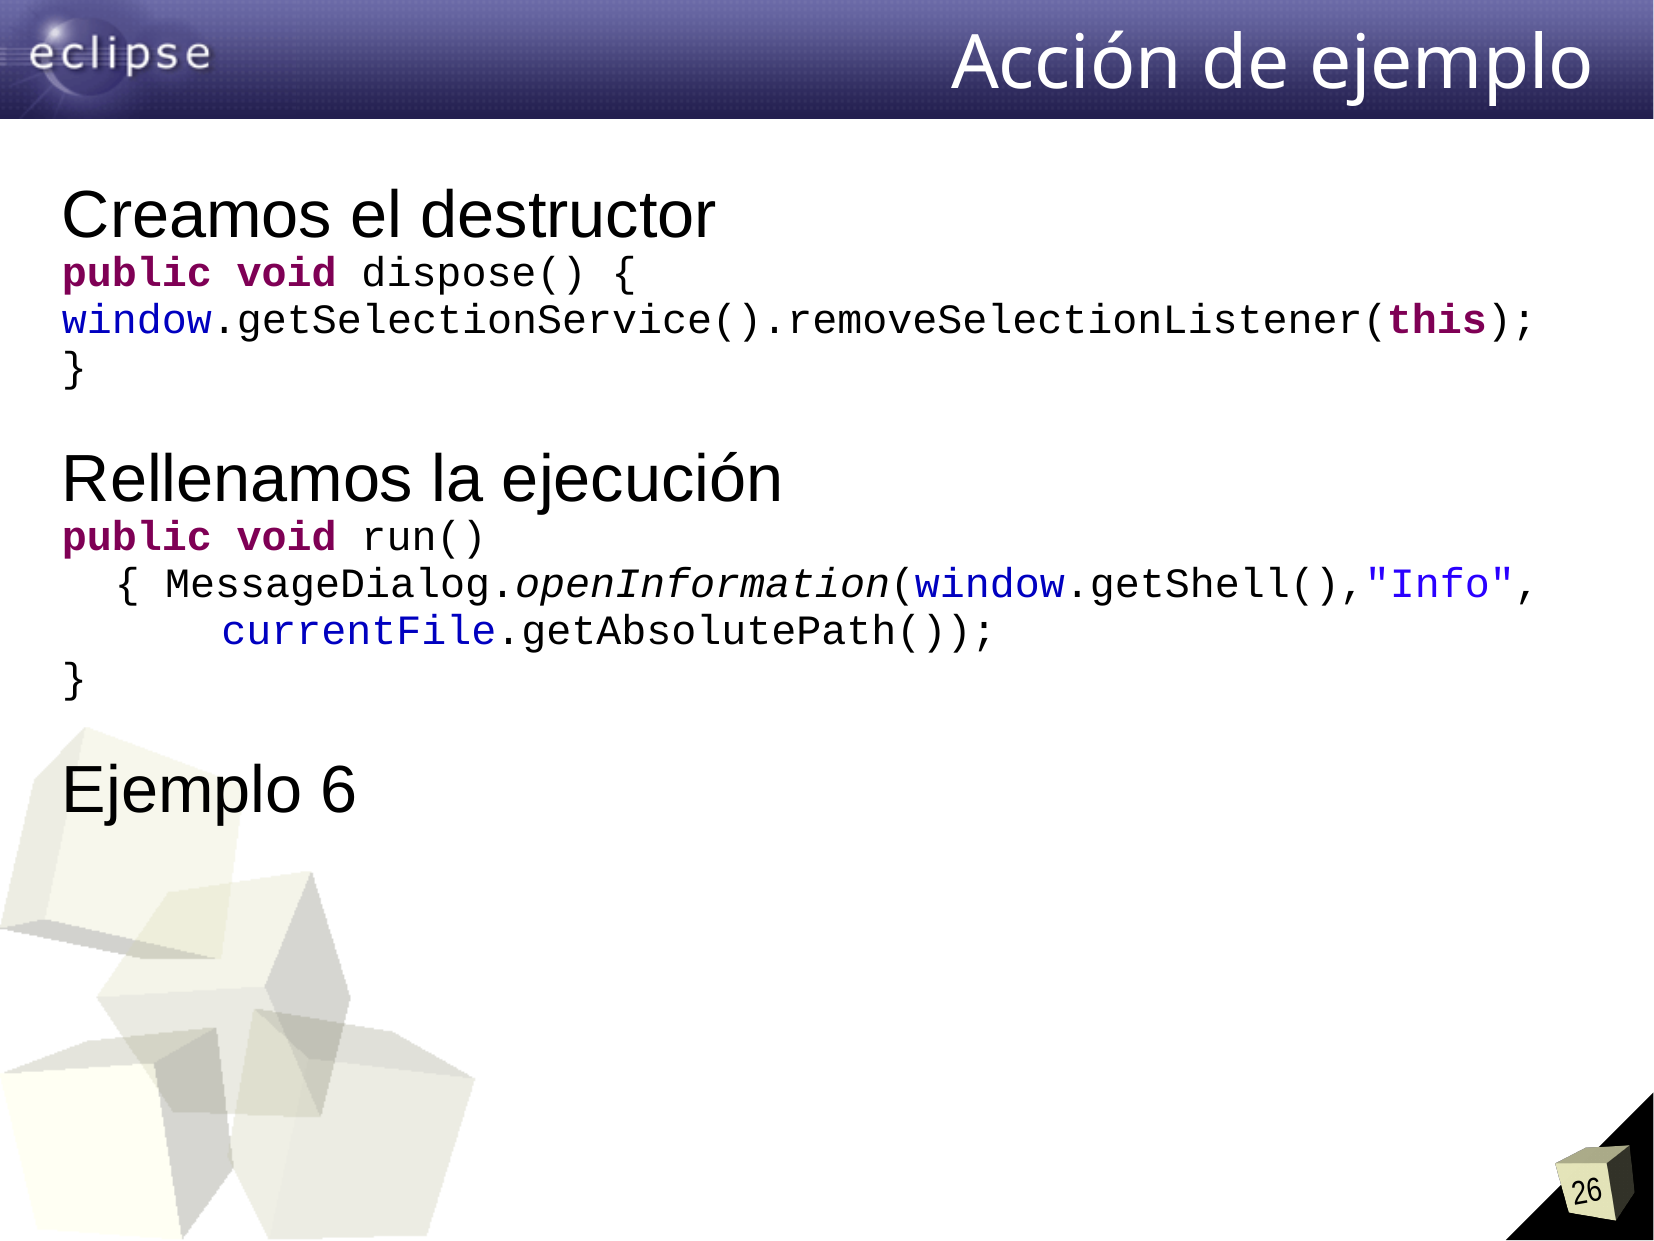

# Acción de ejemplo
Creamos el destructor
public void dispose() {
window.getSelectionService().removeSelectionListener(this);
}
Rellenamos la ejecución
public void run(){ MessageDialog.openInformation(window.getShell(),"Info",
currentFile.getAbsolutePath());
}
Ejemplo 6